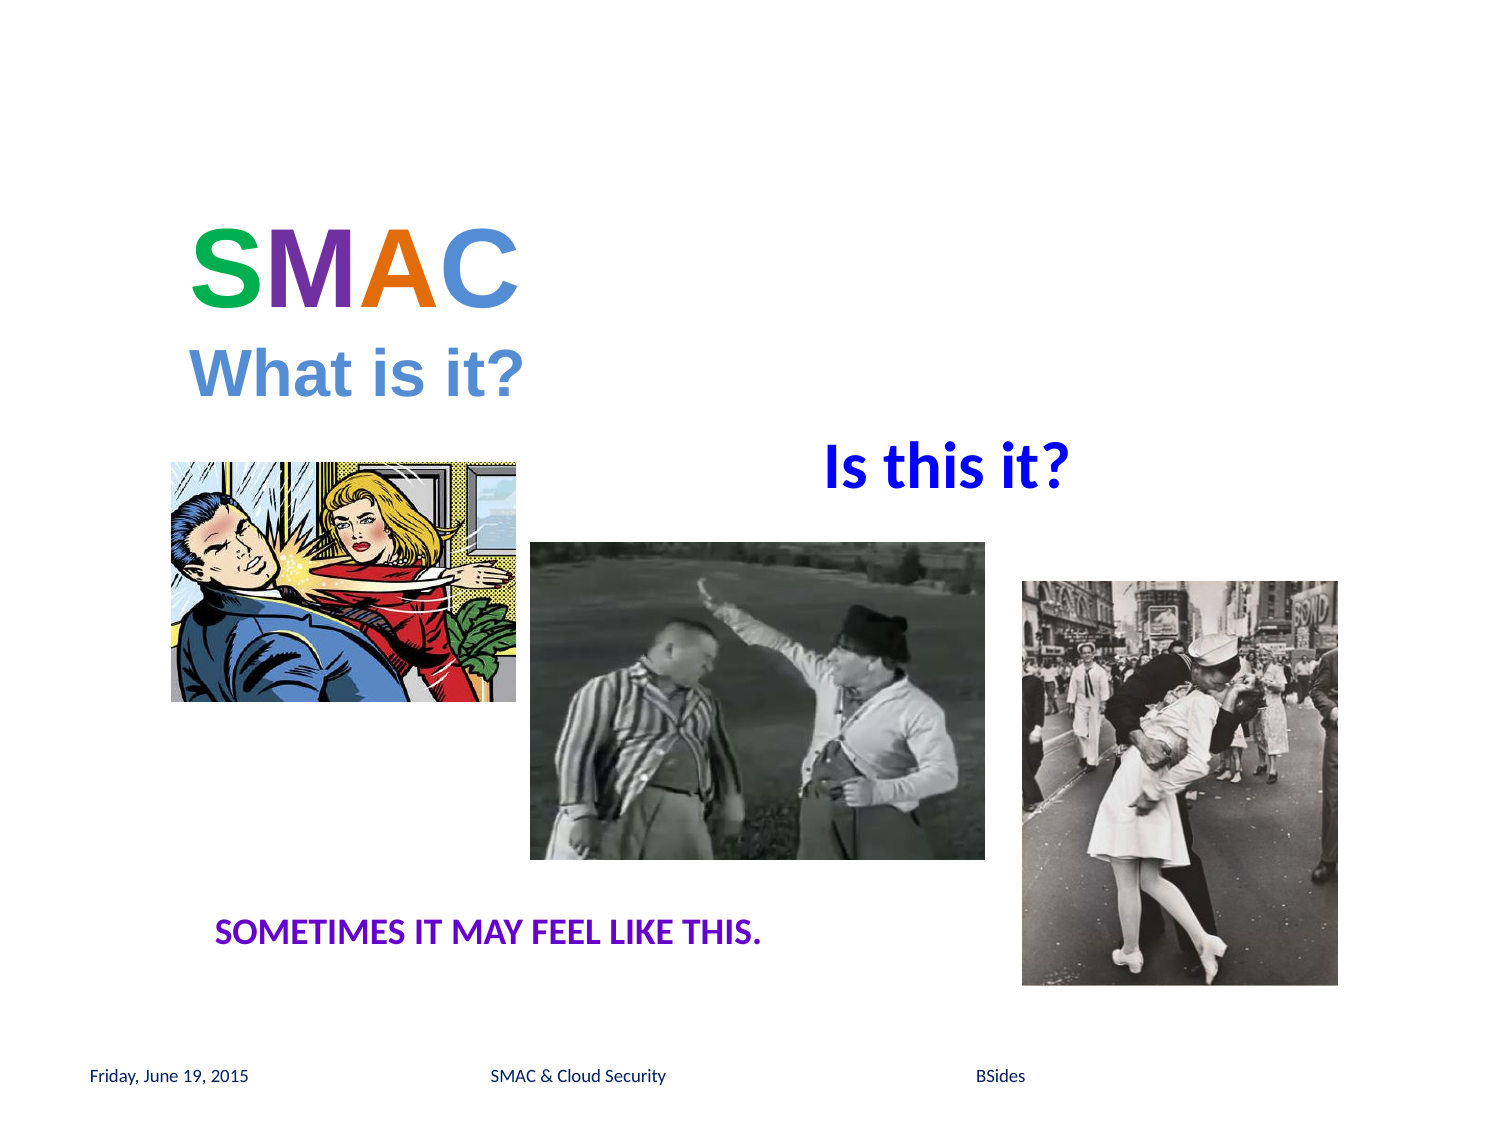

SMAC
What is it?
Is this it?
SOMETIMES IT MAY FEEL LIKE THIS.
Friday, June 19, 2015 SMAC & Cloud Security BSides